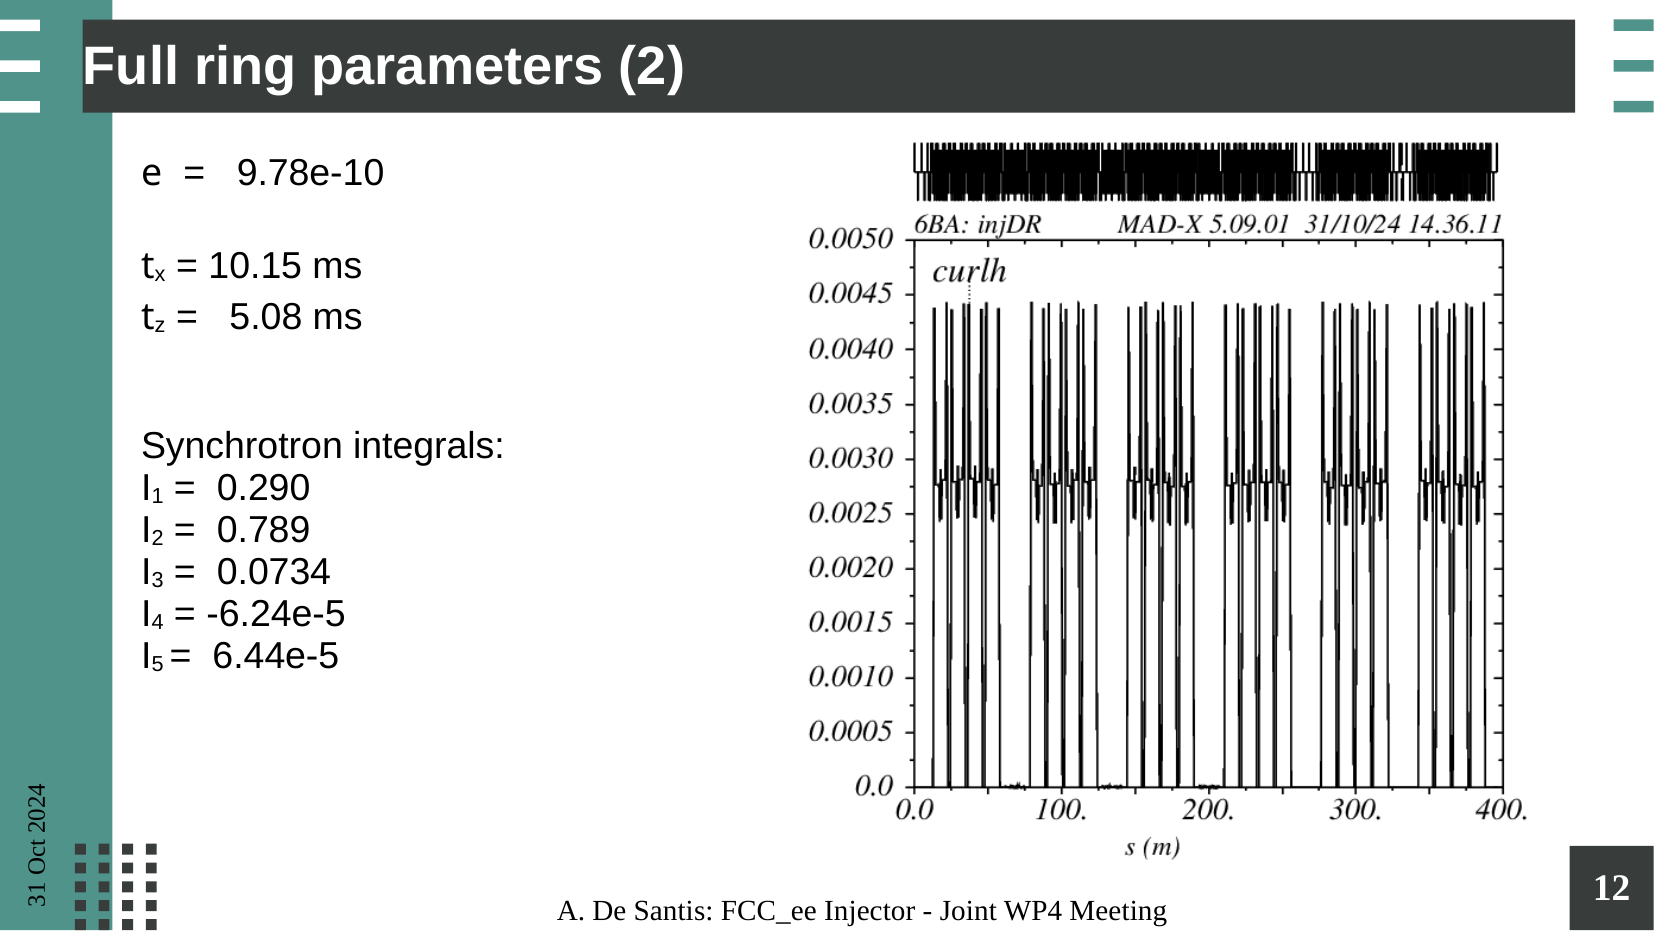

# Full ring parameters (2)
e = 9.78e-10
tx = 10.15 ms
tz = 5.08 ms
Synchrotron integrals:
I1 = 0.290
I2 = 0.789
I3 = 0.0734
I4 = -6.24e-5
I5 = 6.44e-5
31 Oct 2024
12
A. De Santis: FCC_ee Injector - Joint WP4 Meeting